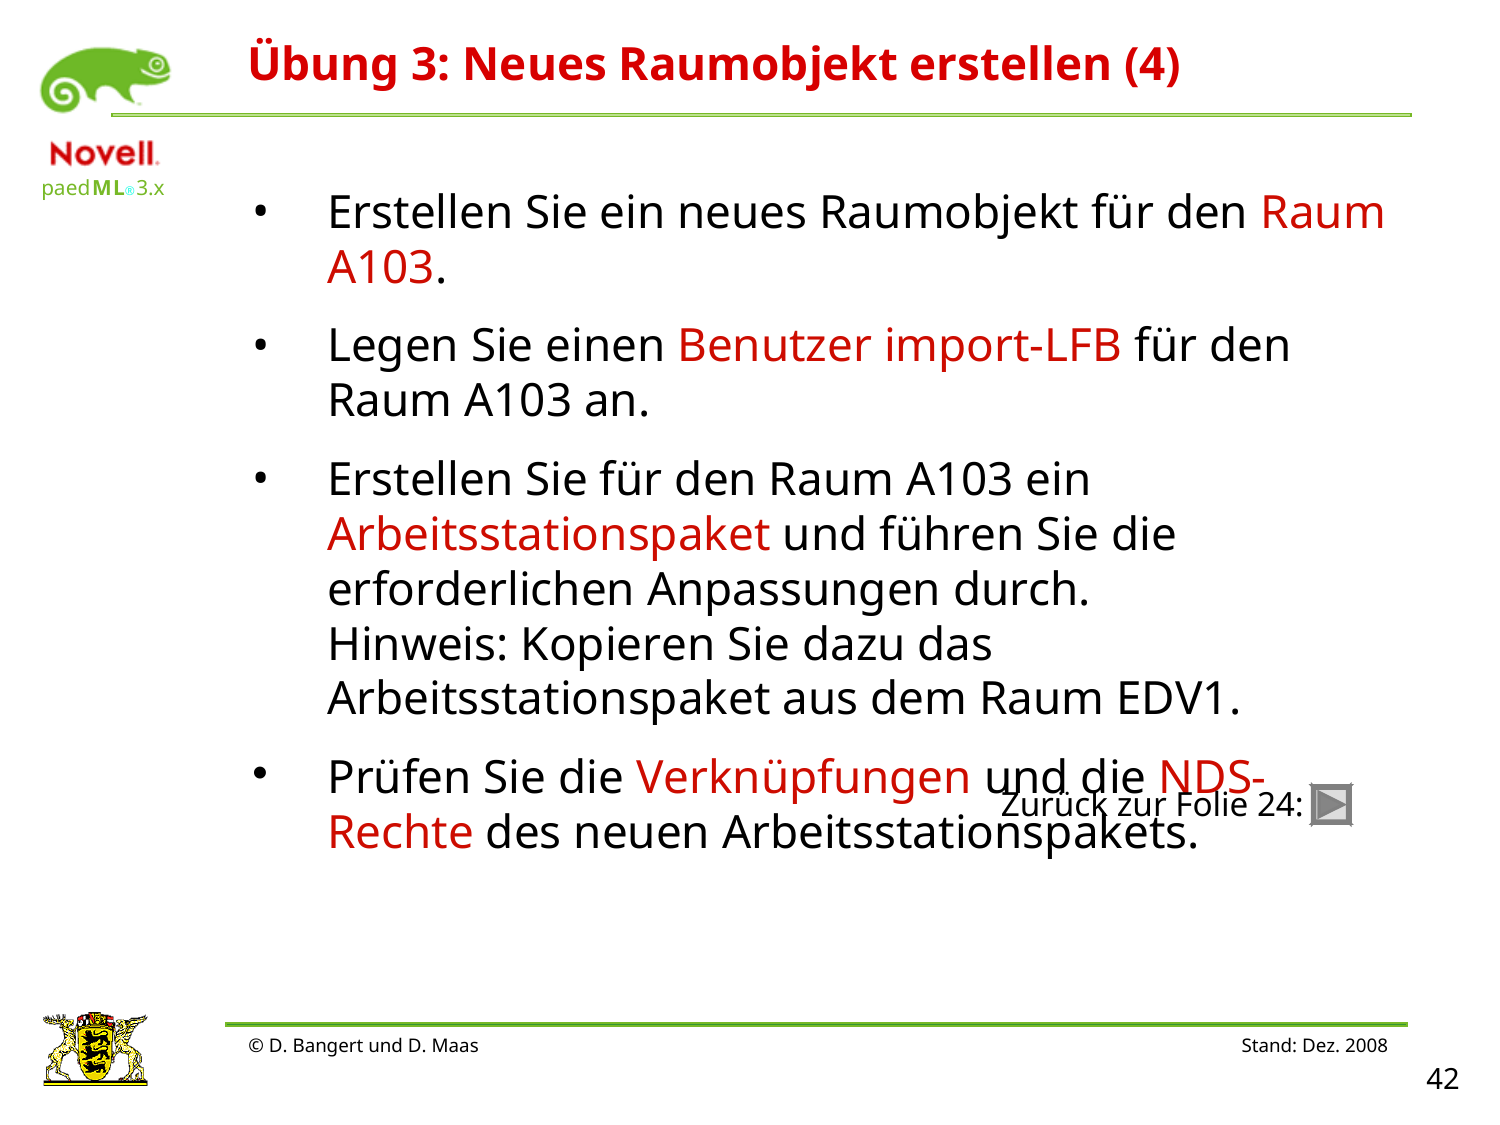

# Übung 3: Neues Raumobjekt erstellen (4)‏
Erstellen Sie ein neues Raumobjekt für den Raum A103.
Legen Sie einen Benutzer import-LFB für den Raum A103 an.
Erstellen Sie für den Raum A103 ein Arbeitsstationspaket und führen Sie die erforderlichen Anpassungen durch.
Hinweis: Kopieren Sie dazu das Arbeitsstationspaket aus dem Raum EDV1.
Prüfen Sie die Verknüpfungen und die NDS-Rechte des neuen Arbeitsstationspakets.
Zurück zur Folie 24:
© D. Bangert und D. Maas
Dez. 2008
42